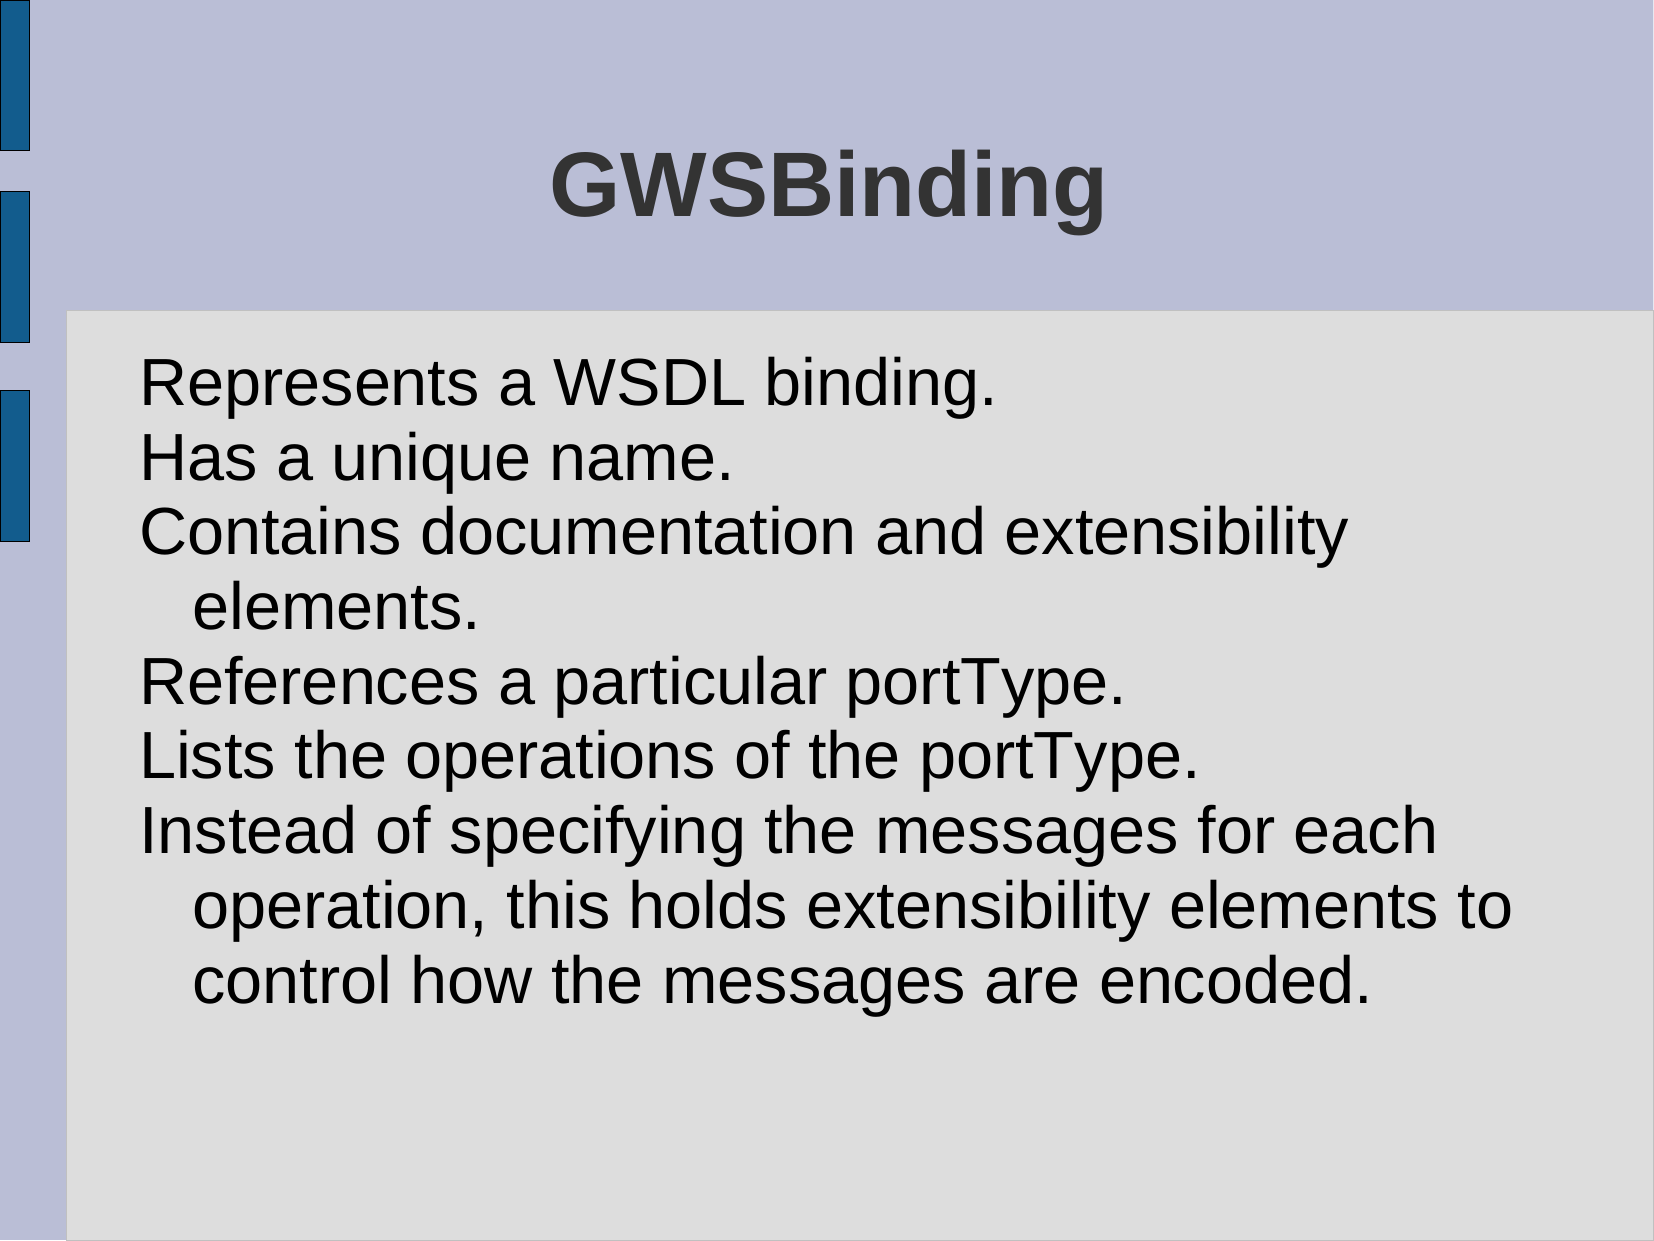

# GWSBinding
Represents a WSDL binding.
Has a unique name.
Contains documentation and extensibility elements.
References a particular portType.
Lists the operations of the portType.
Instead of specifying the messages for each operation, this holds extensibility elements to control how the messages are encoded.